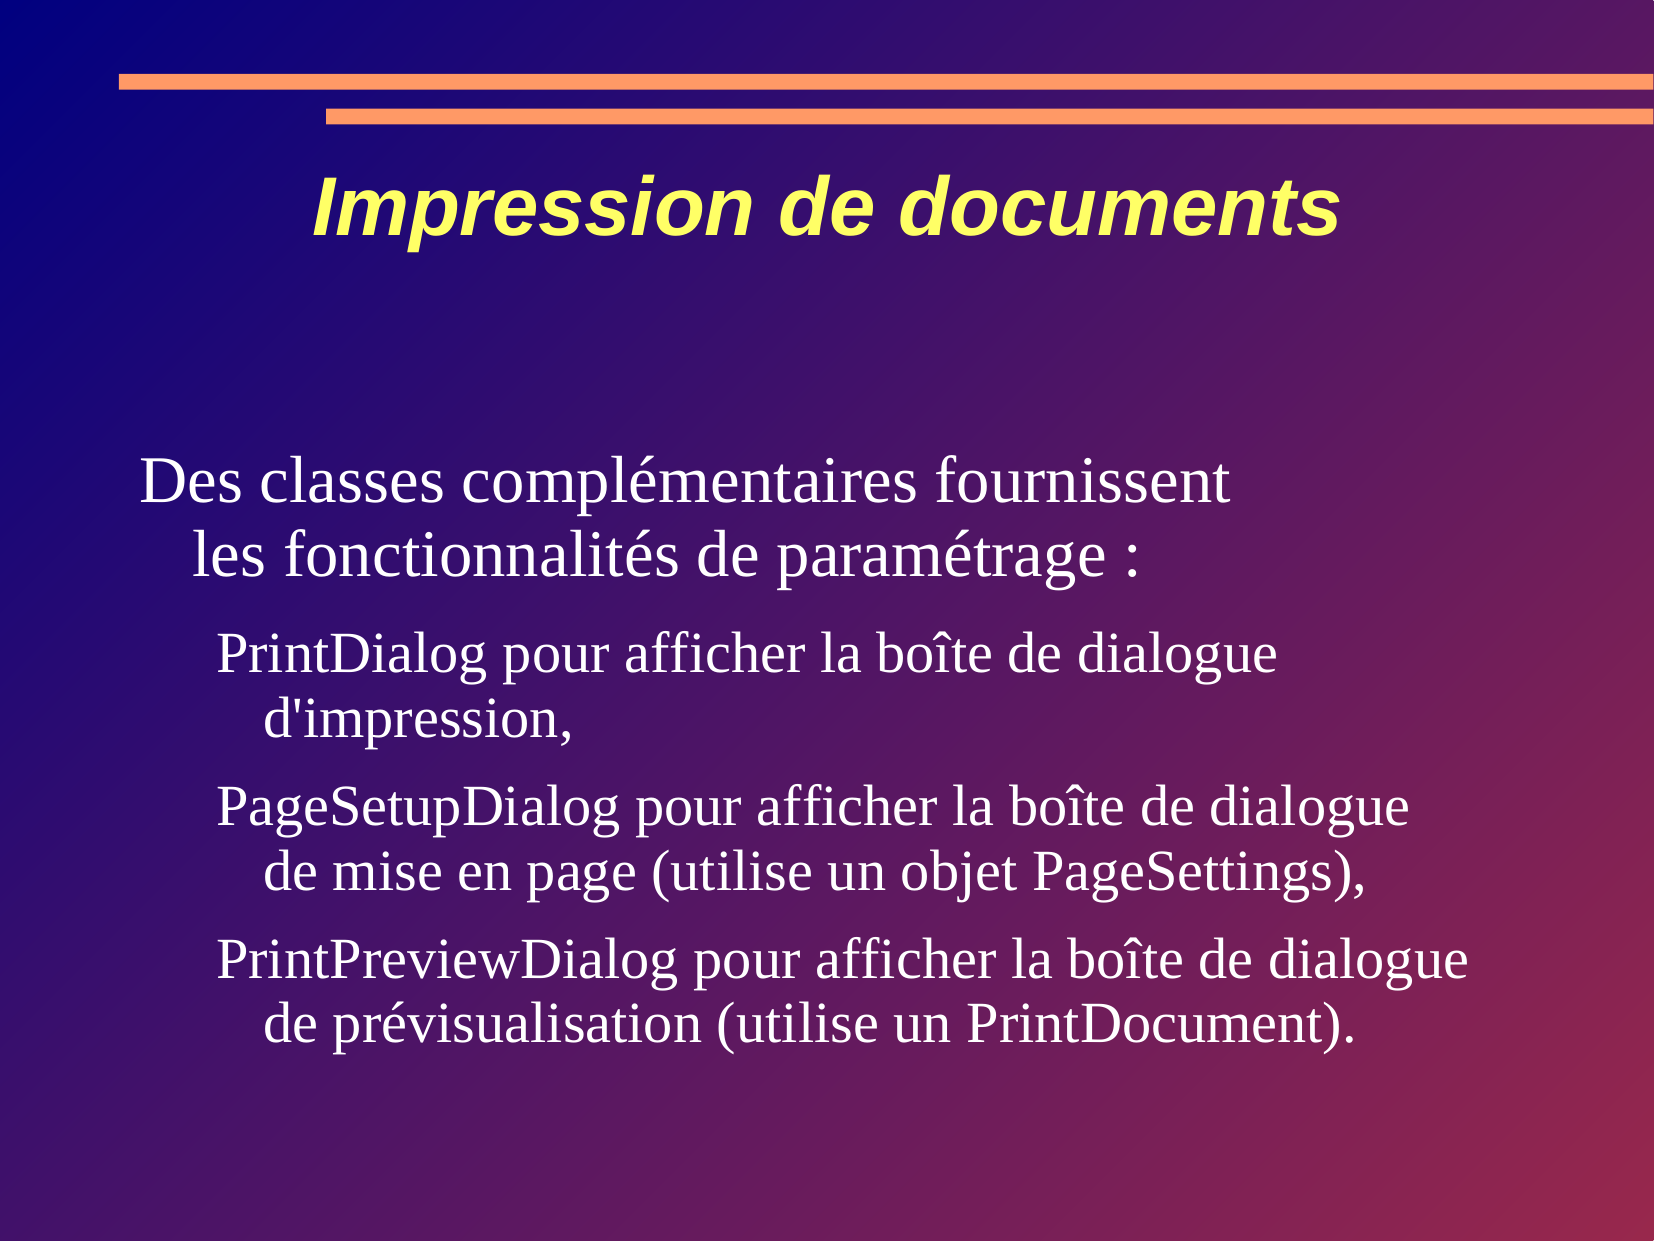

# Impression de documents
Des classes complémentaires fournissent
les fonctionnalités de paramétrage :
PrintDialog pour afficher la boîte de dialogue d'impression,
PageSetupDialog pour afficher la boîte de dialogue
de mise en page (utilise un objet PageSettings),
PrintPreviewDialog pour afficher la boîte de dialogue
de prévisualisation (utilise un PrintDocument).